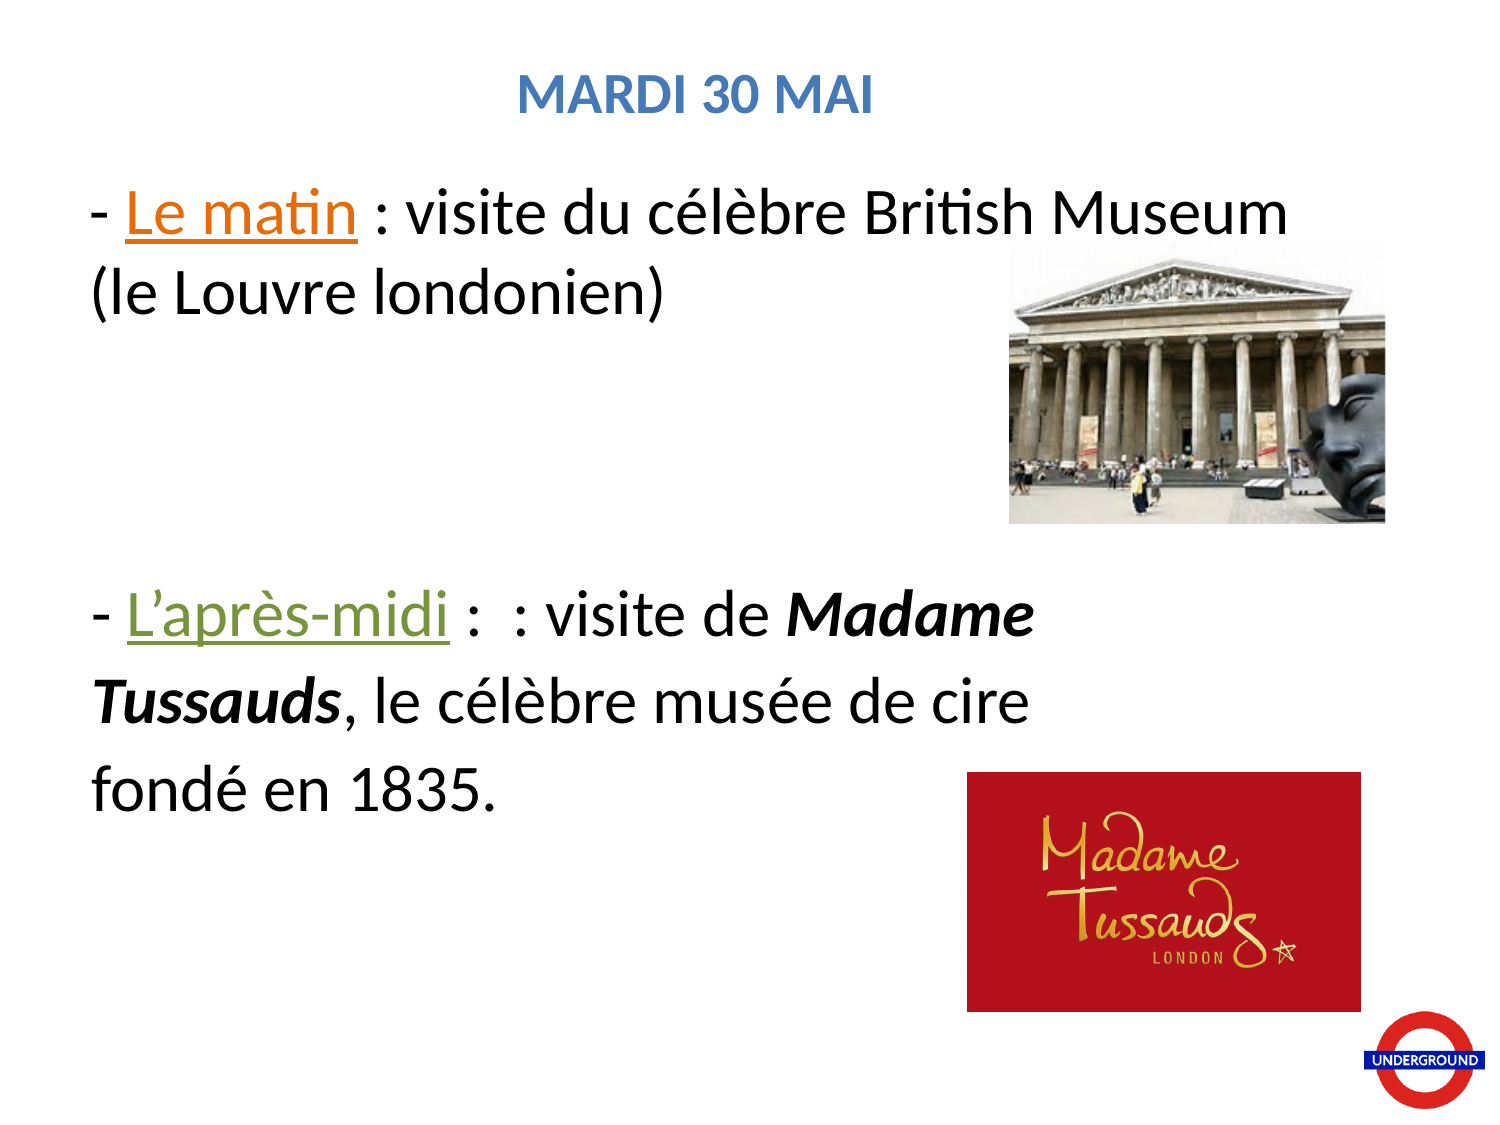

MARDI 30 MAI
# - Le matin : visite du célèbre British Museum (le Louvre londonien)
- L’après-midi :  : visite de Madame
Tussauds, le célèbre musée de cire
fondé en 1835.